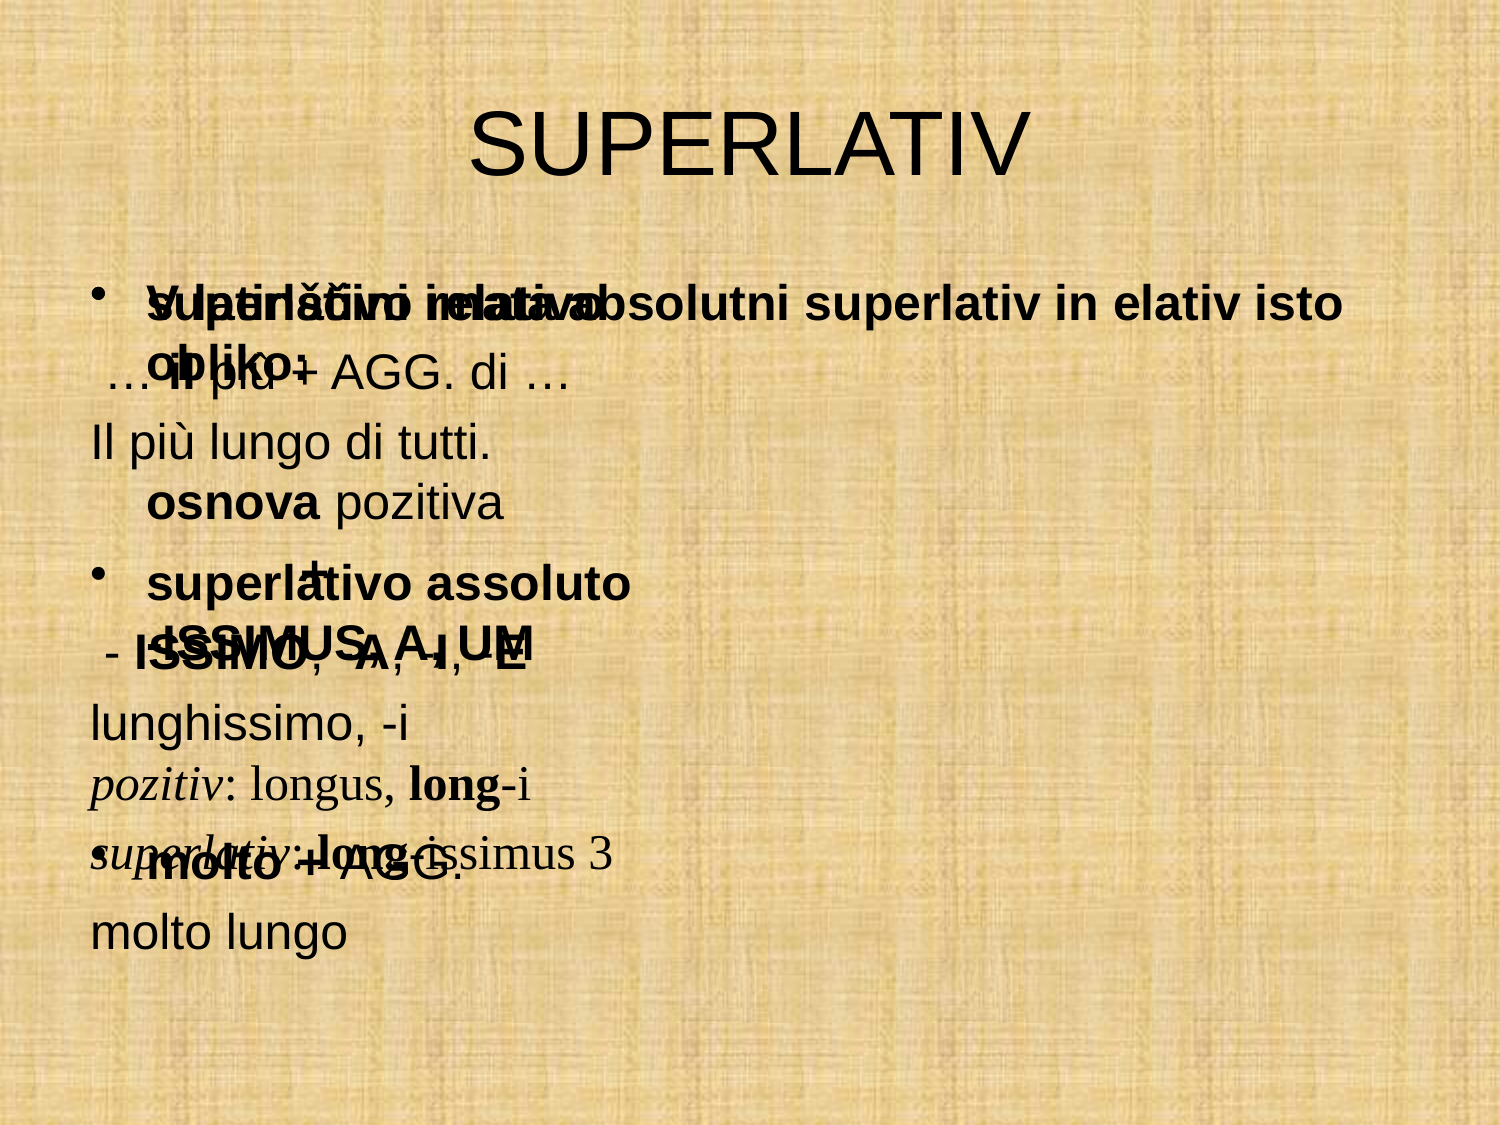

# SUPERLATIV
superlativo relativo
 … il più + AGG. di …
Il più lungo di tutti.
superlativo assoluto
 - ISSIMO, -A, -I, -E
lunghissimo, -i
molto + AGG.
molto lungo
V latinščini imata absolutni superlativ in elativ isto obliko:
 osnova pozitiva
 +
 -ISSIMUS, A, UM
pozitiv: longus, long-i
superlativ: long-issimus 3